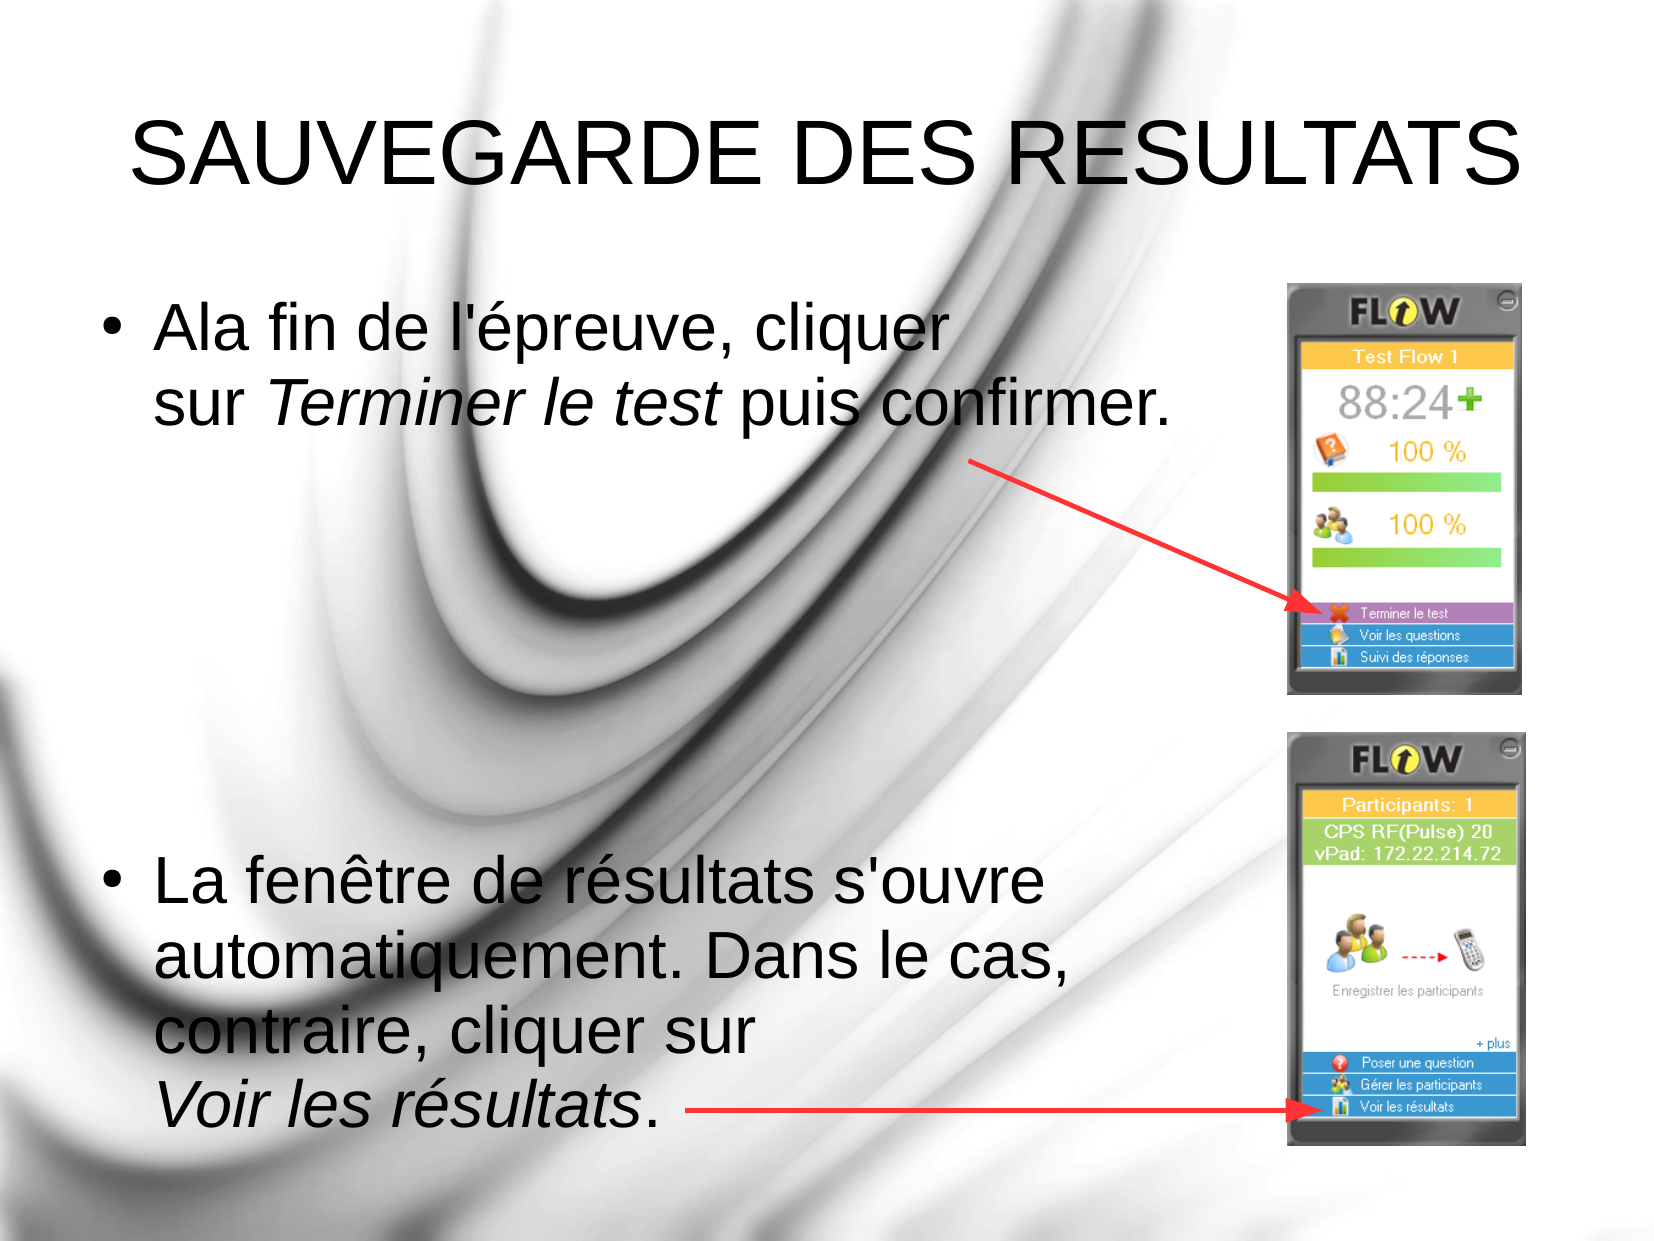

# SAUVEGARDE DES RESULTATS
Ala fin de l'épreuve, cliquer
sur Terminer le test puis confirmer.
La fenêtre de résultats s'ouvre
automatiquement. Dans le cas,
contraire, cliquer sur
Voir les résultats.